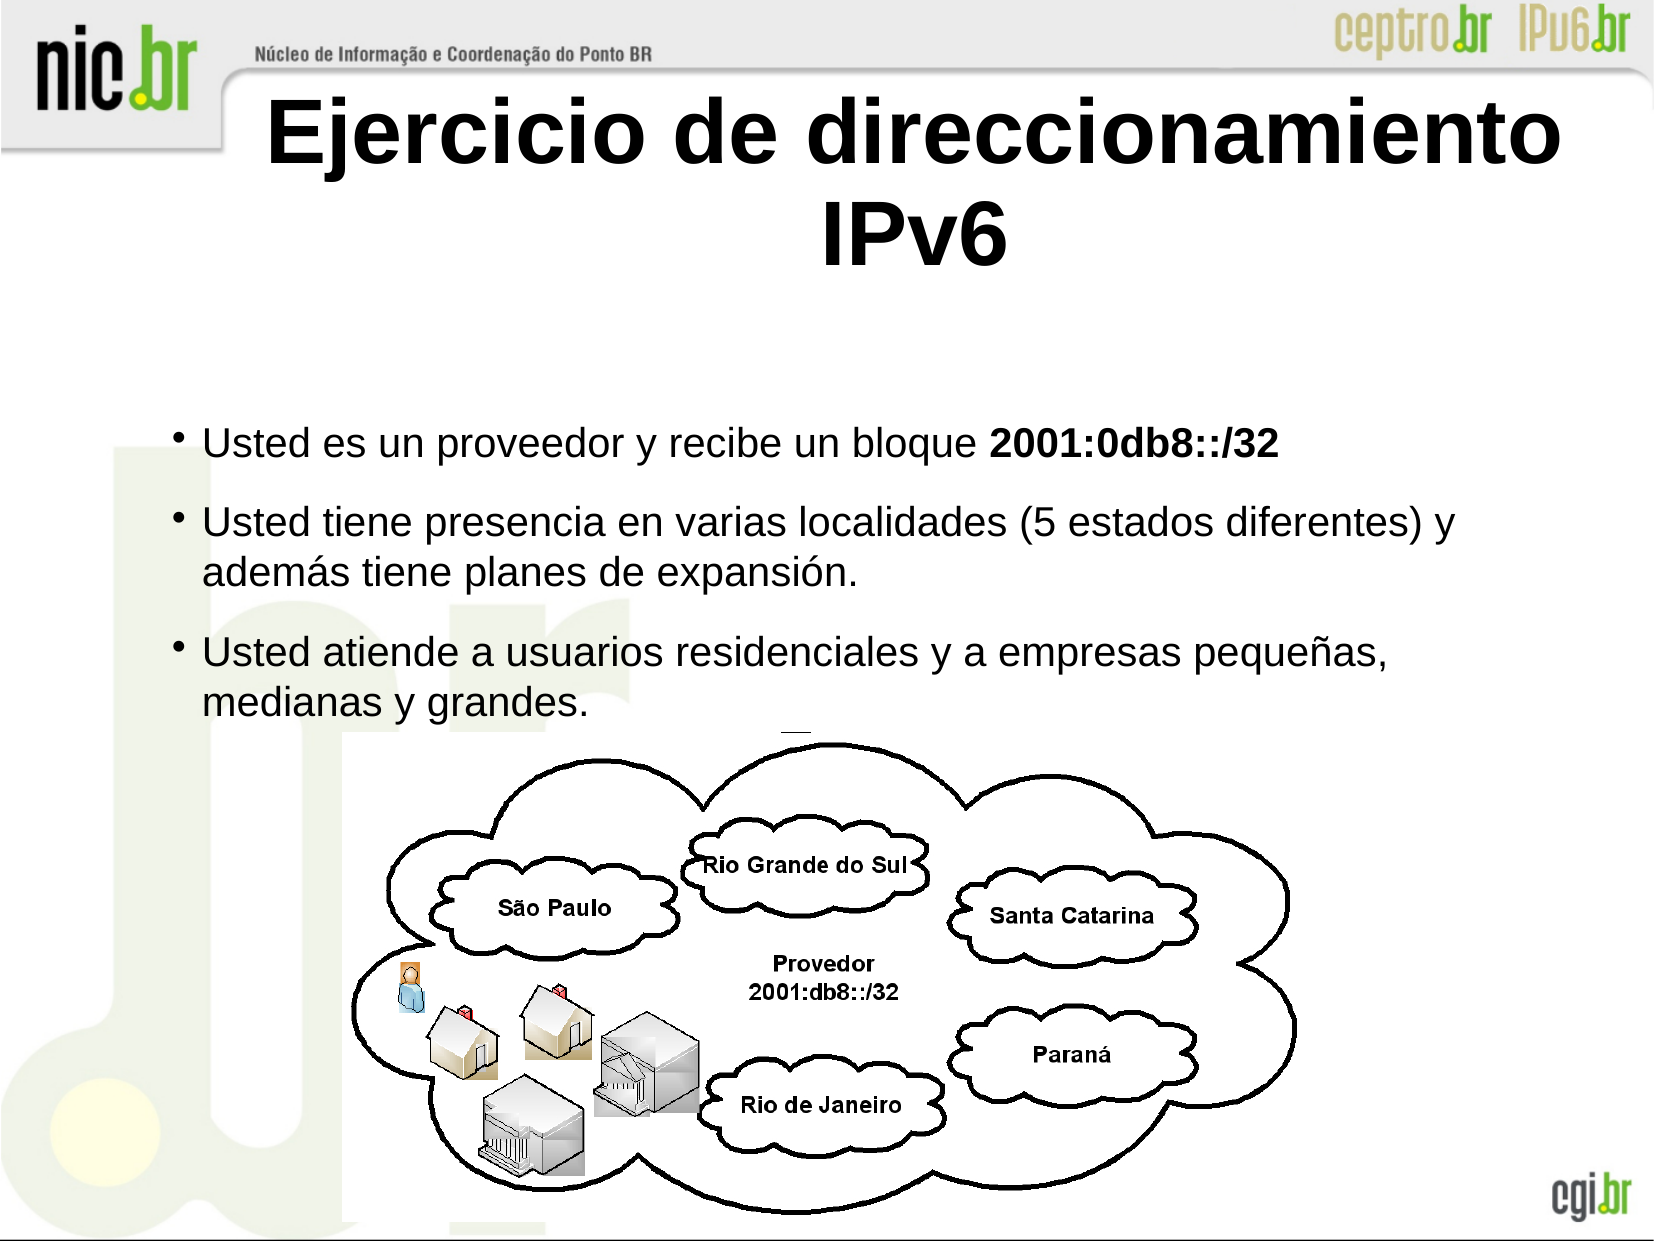

Ejercicio de direccionamiento IPv6
Usted es un proveedor y recibe un bloque 2001:0db8::/32
Usted tiene presencia en varias localidades (5 estados diferentes) y además tiene planes de expansión.
Usted atiende a usuarios residenciales y a empresas pequeñas, medianas y grandes.